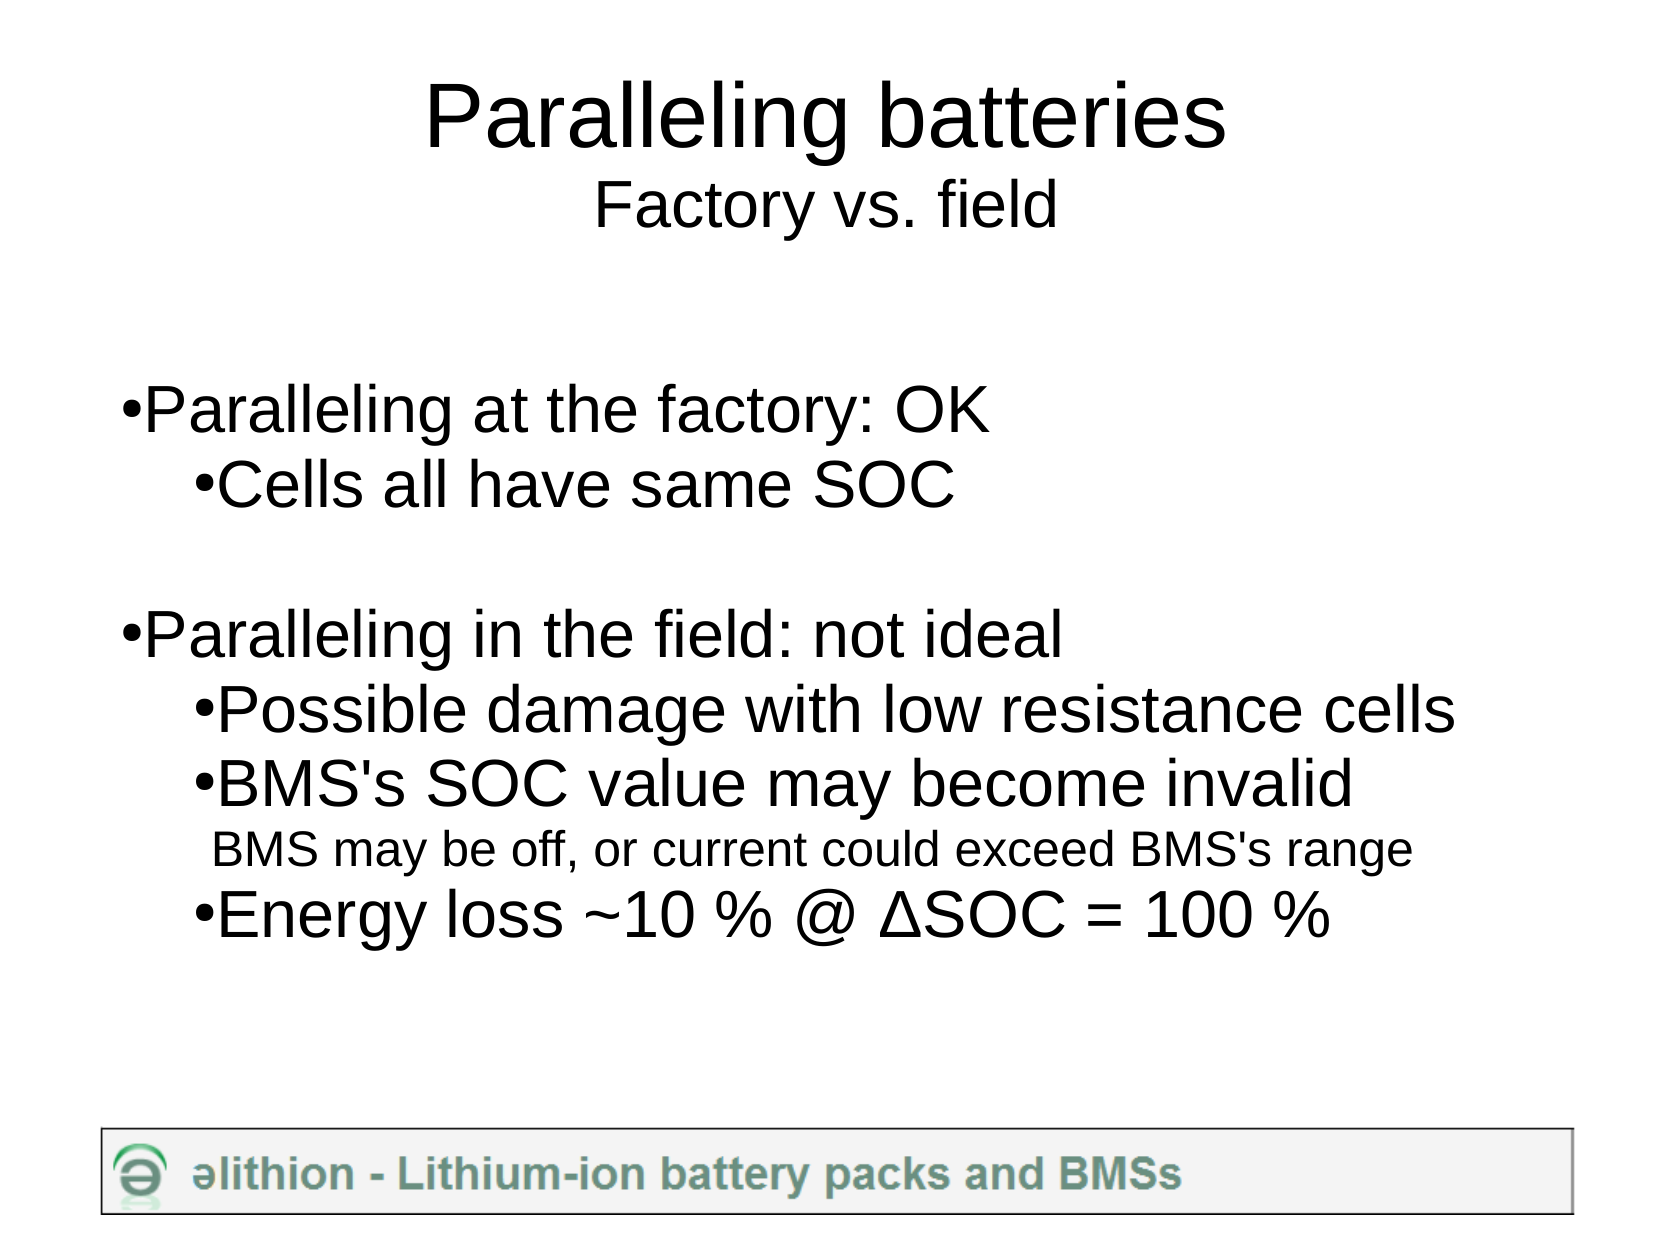

# Paralleling batteries Factory vs. field
Paralleling at the factory: OK
Cells all have same SOC
Paralleling in the field: not ideal
Possible damage with low resistance cells
BMS's SOC value may become invalid
BMS may be off, or current could exceed BMS's range
Energy loss ~10 % @ ΔSOC = 100 %